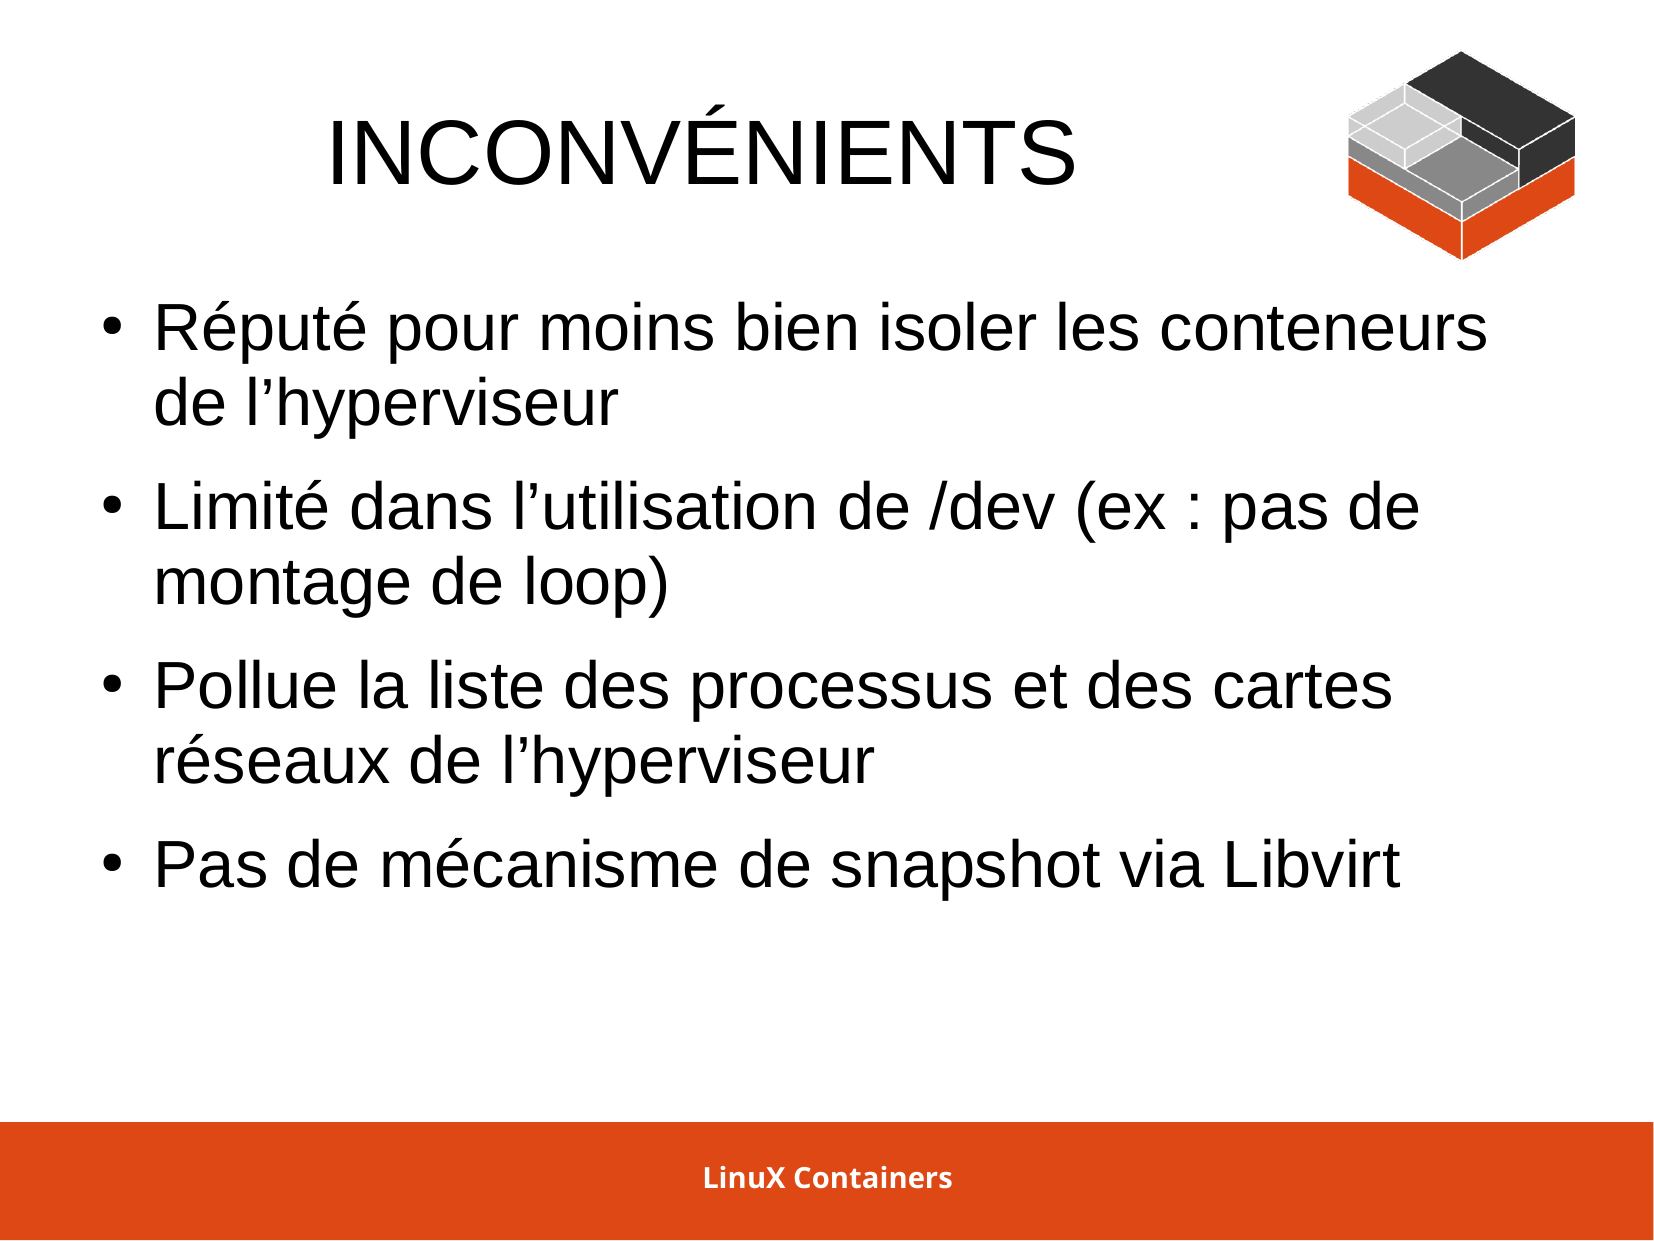

# INCONVÉNIENTS
Réputé pour moins bien isoler les conteneurs de l’hyperviseur
Limité dans l’utilisation de /dev (ex : pas de montage de loop)
Pollue la liste des processus et des cartes réseaux de l’hyperviseur
Pas de mécanisme de snapshot via Libvirt
LinuX Containers